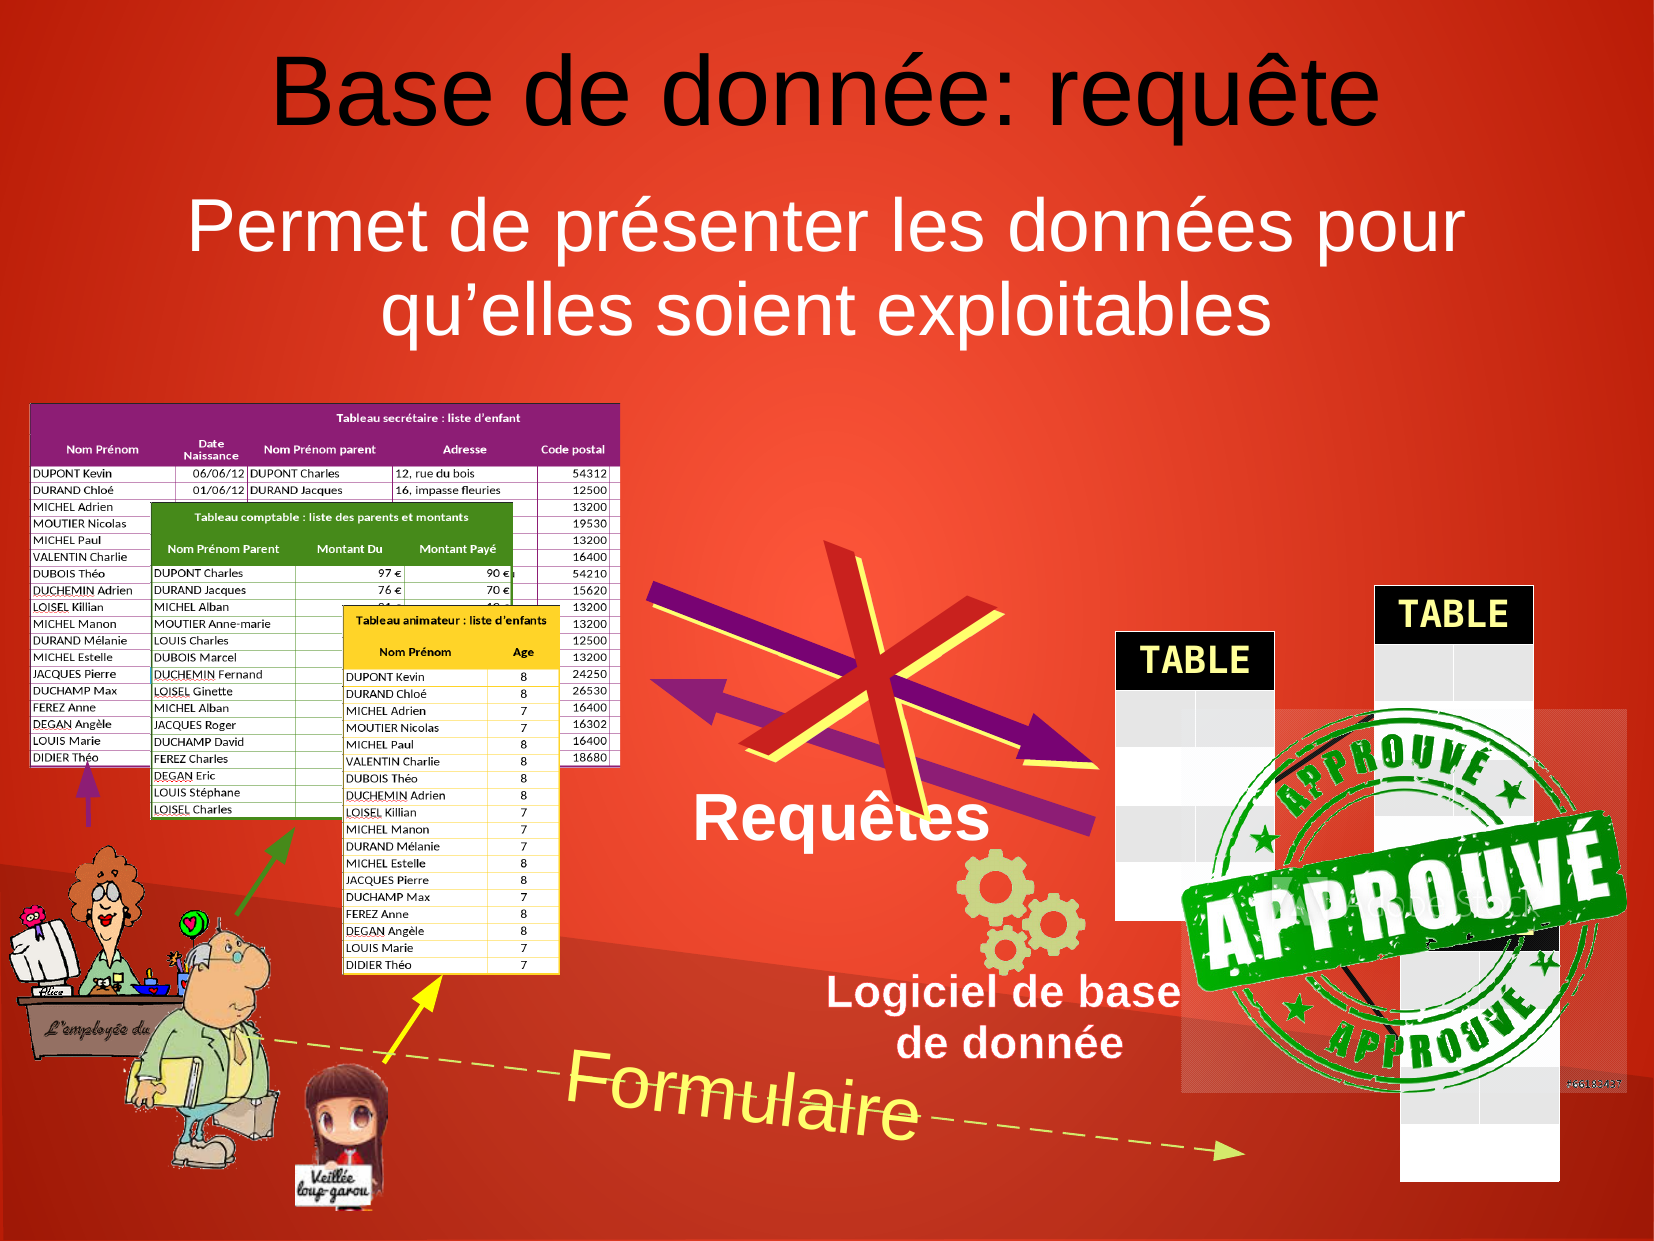

# Base de donnée: requête
Permet de présenter les données pour qu’elles soient exploitables
| TABLE | |
| --- | --- |
| | |
| | |
| | |
| | |
| TABLE | |
| --- | --- |
| | |
| | |
| | |
| | |
| TABLE | |
| --- | --- |
| | |
| | |
| | |
| | |
Logiciel de base
de donnée
X
Formulaire
Requêtes